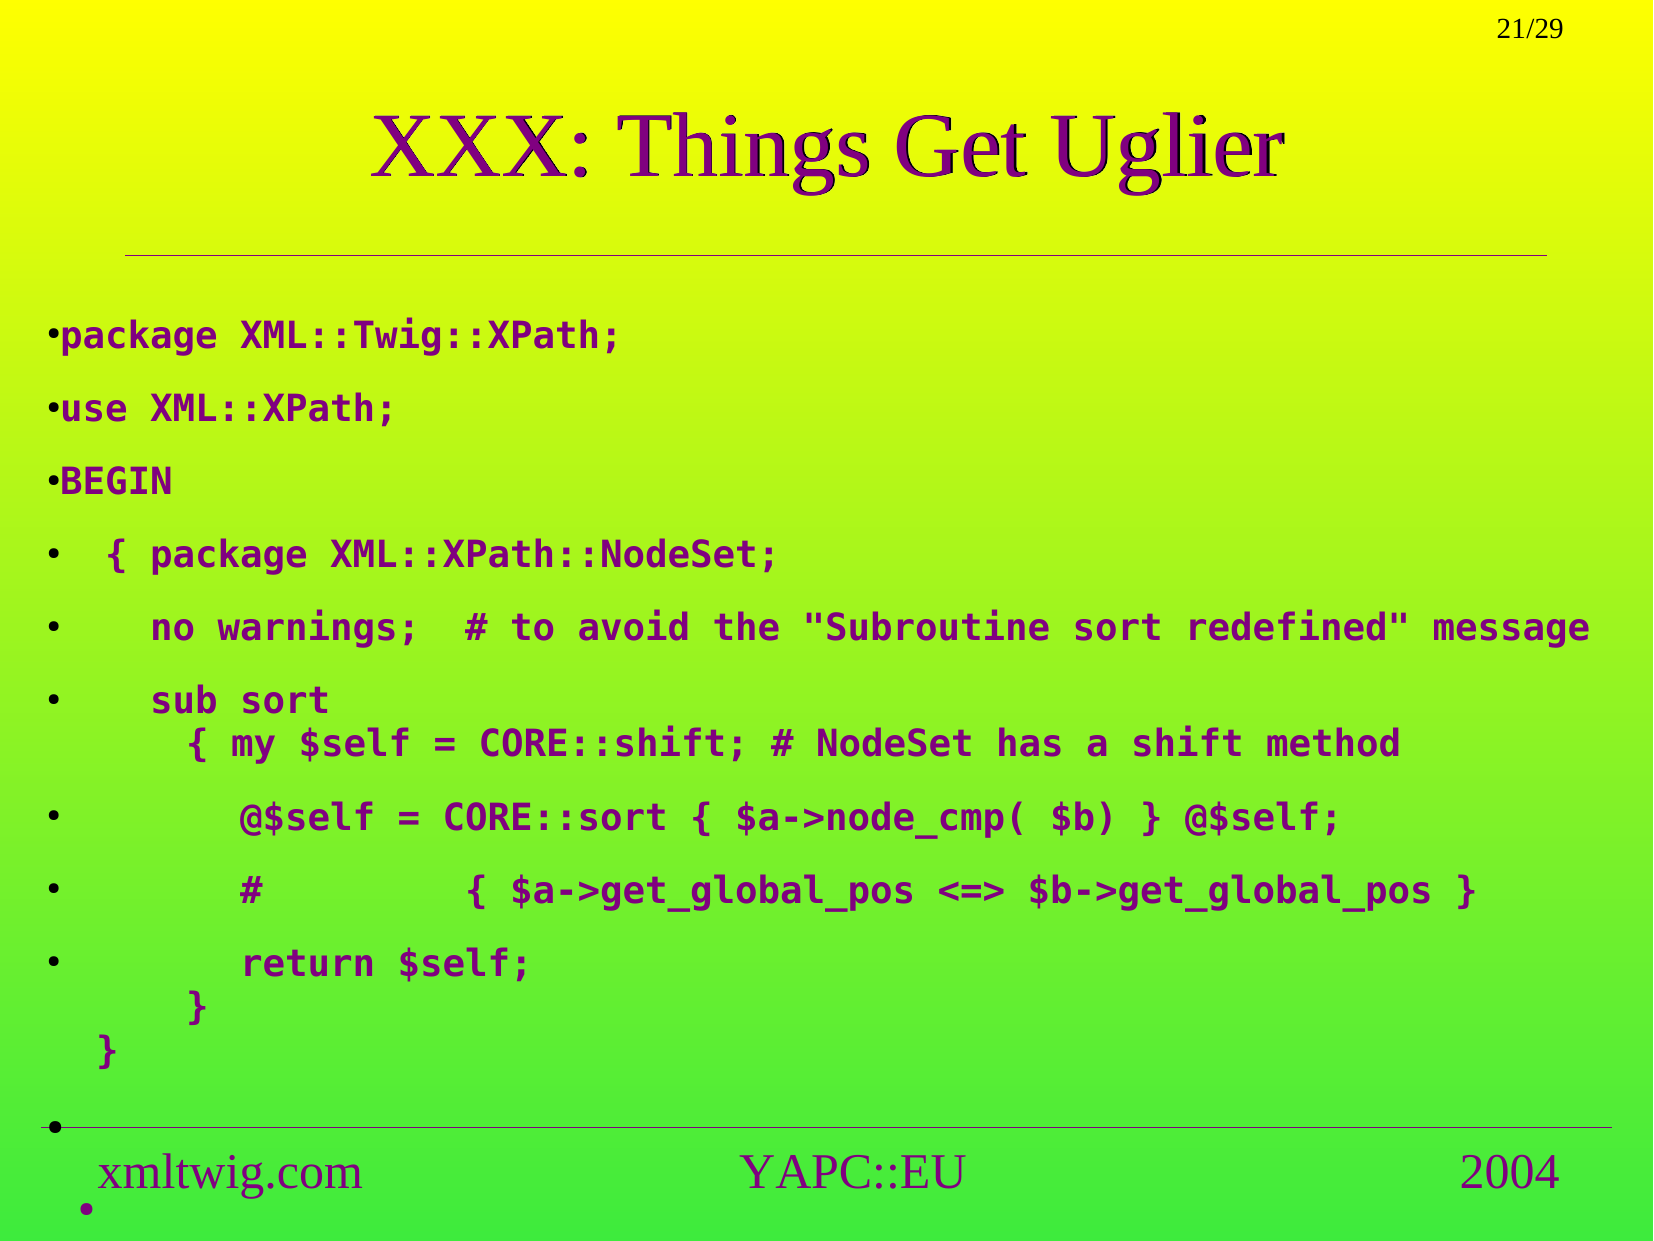

# XXX: Things Get Uglier
package XML::Twig::XPath;
use XML::XPath;
BEGIN
 { package XML::XPath::NodeSet;
 no warnings; # to avoid the "Subroutine sort redefined" message
 sub sort
 { my $self = CORE::shift; # NodeSet has a shift method
 @$self = CORE::sort { $a->node_cmp( $b) } @$self;
 # { $a->get_global_pos <=> $b->get_global_pos }
 return $self;
 }
 }